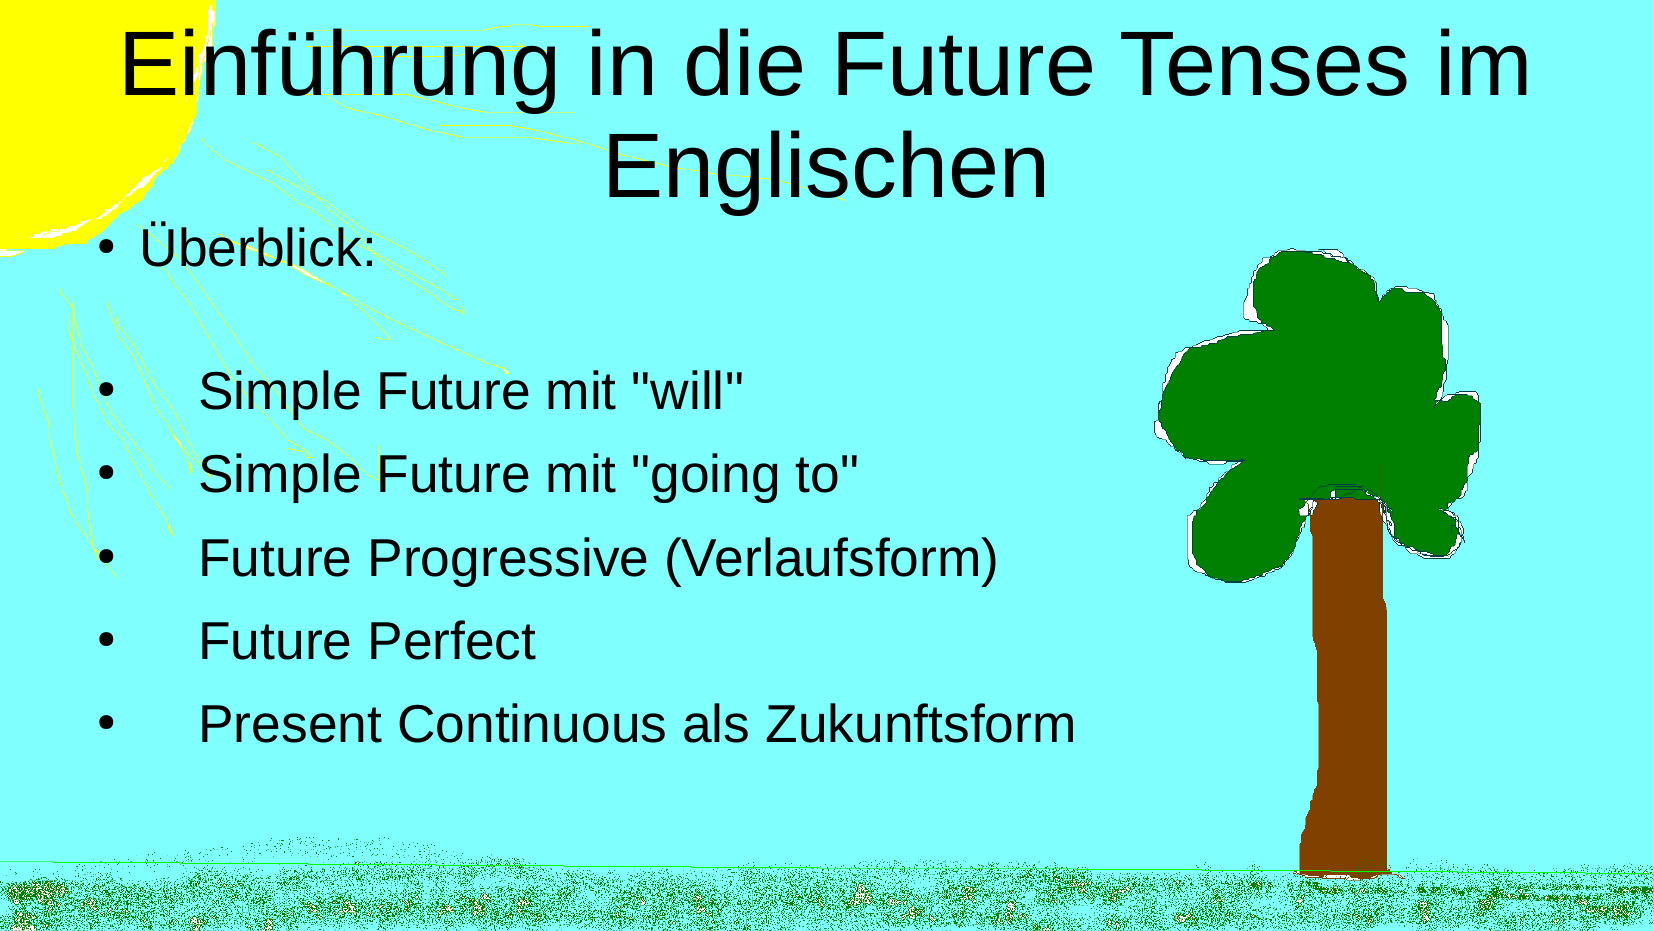

# Einführung in die Future Tenses im Englischen
Überblick:
 Simple Future mit "will"
 Simple Future mit "going to"
 Future Progressive (Verlaufsform)
 Future Perfect
 Present Continuous als Zukunftsform